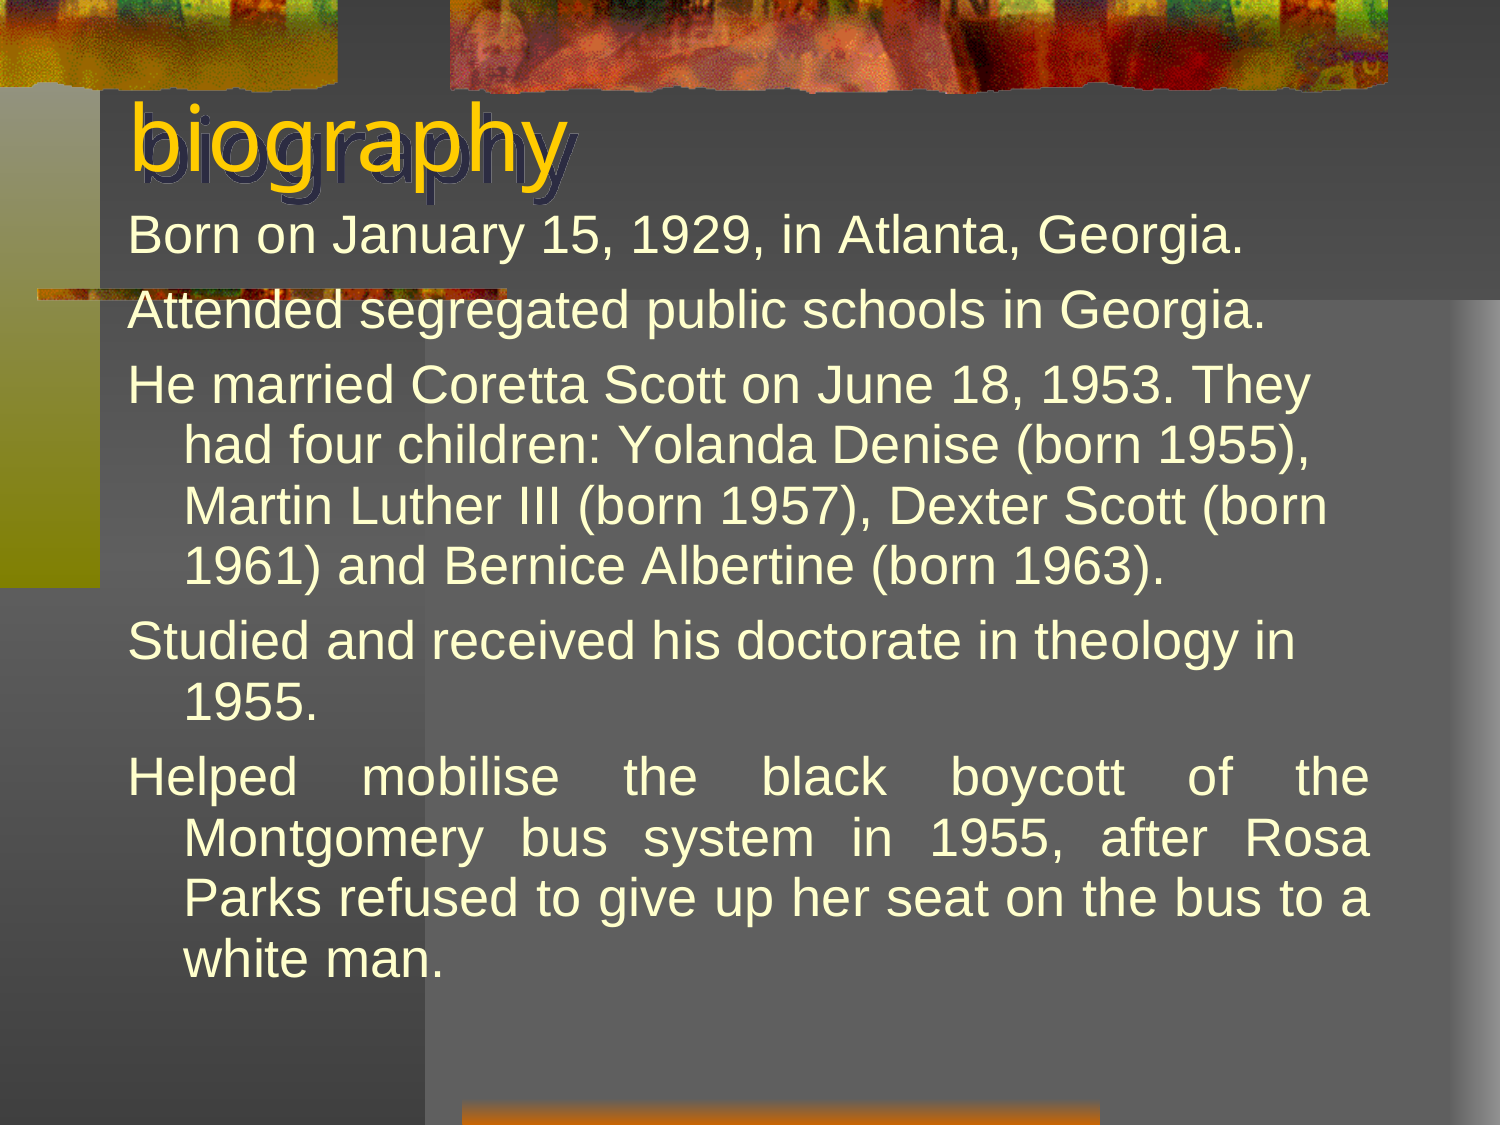

# biography
Born on January 15, 1929, in Atlanta, Georgia.
Attended segregated public schools in Georgia.
He married Coretta Scott on June 18, 1953. They had four children: Yolanda Denise (born 1955), Martin Luther III (born 1957), Dexter Scott (born 1961) and Bernice Albertine (born 1963).
Studied and received his doctorate in theology in 1955.
Helped mobilise the black boycott of the Montgomery bus system in 1955, after Rosa Parks refused to give up her seat on the bus to a white man.